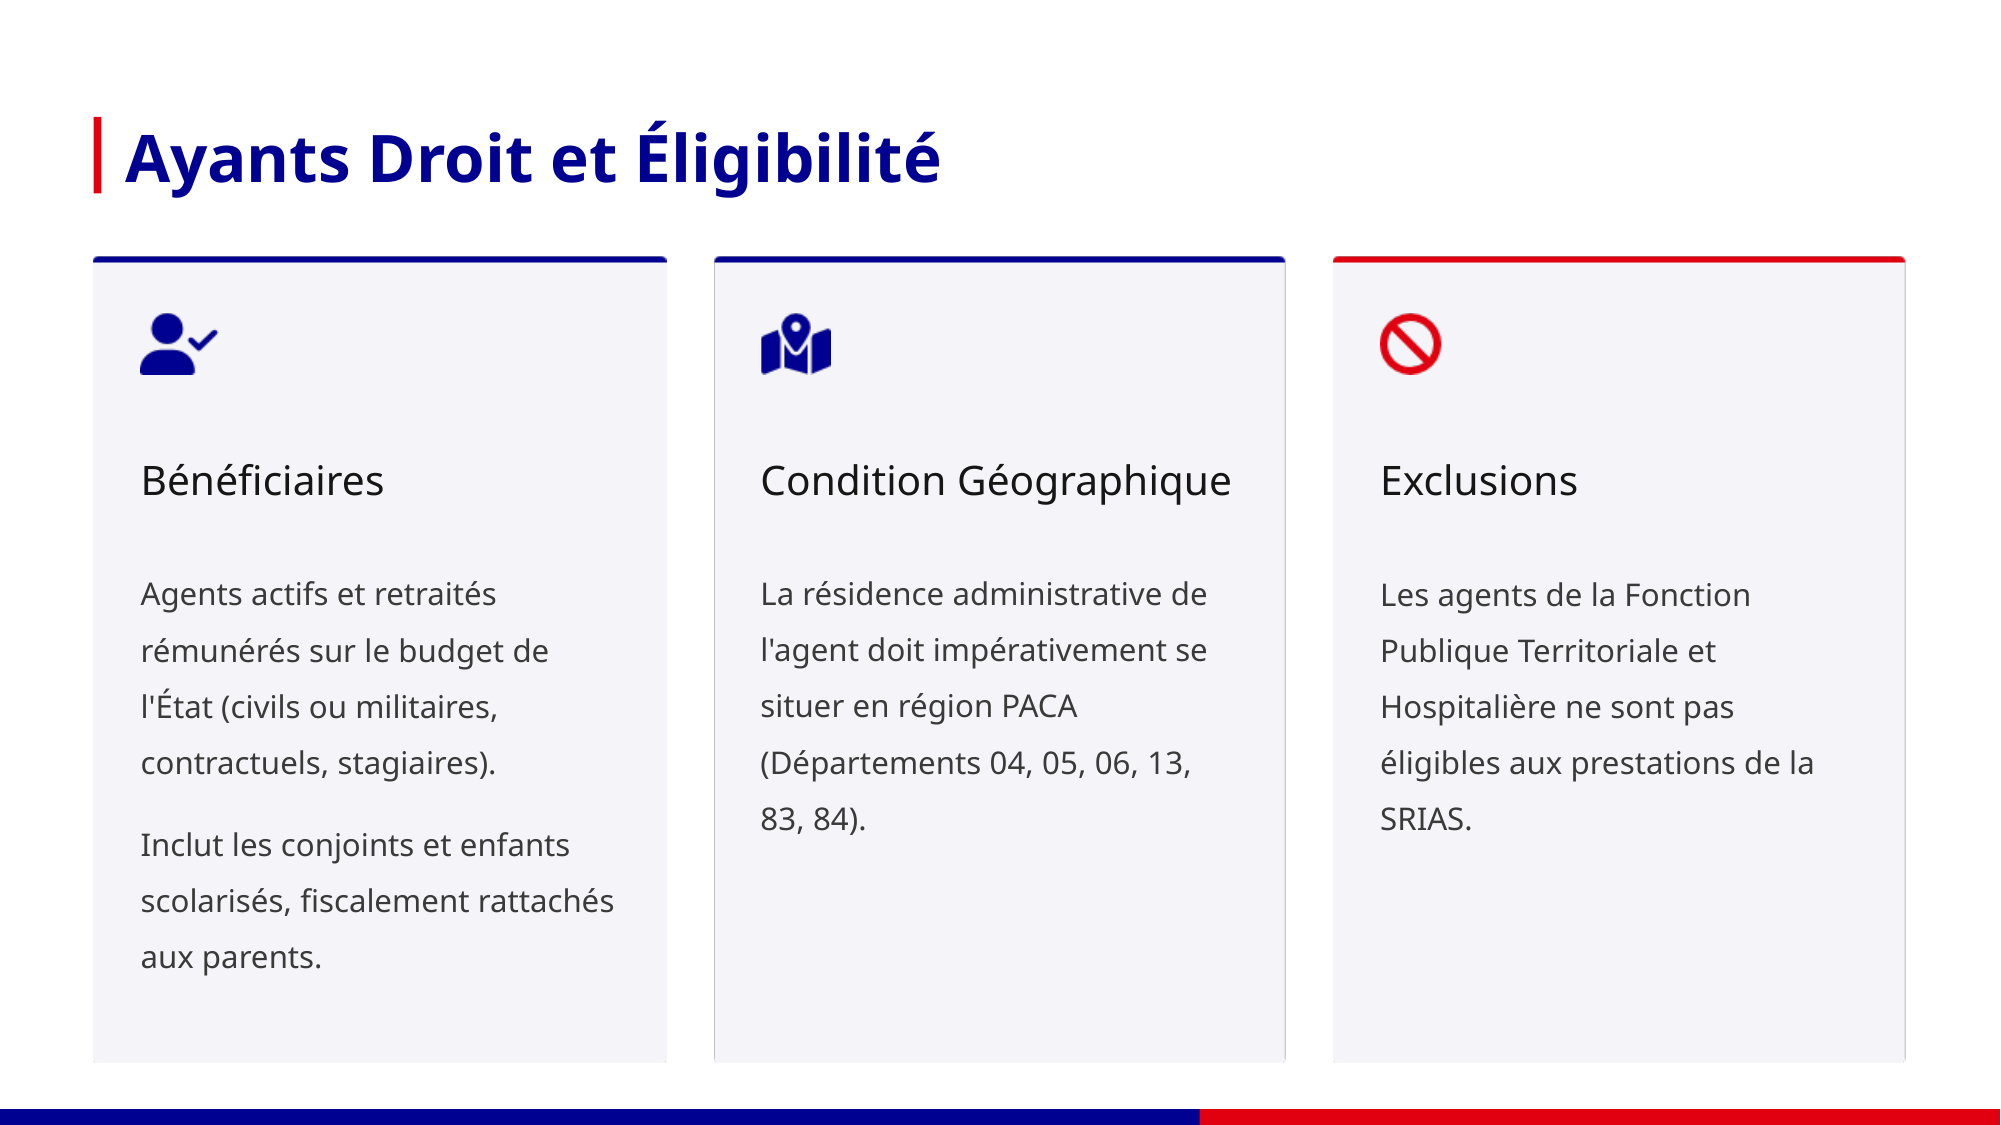

Ayants Droit et Éligibilité
Bénéficiaires
Condition Géographique
Exclusions
La résidence administrative de l'agent doit impérativement se situer en région PACA (Départements 04, 05, 06, 13, 83, 84).
Agents actifs et retraités rémunérés sur le budget de l'État (civils ou militaires, contractuels, stagiaires).
Les agents de la Fonction Publique Territoriale et Hospitalière ne sont pas éligibles aux prestations de la SRIAS.
Inclut les conjoints et enfants scolarisés, fiscalement rattachés aux parents.